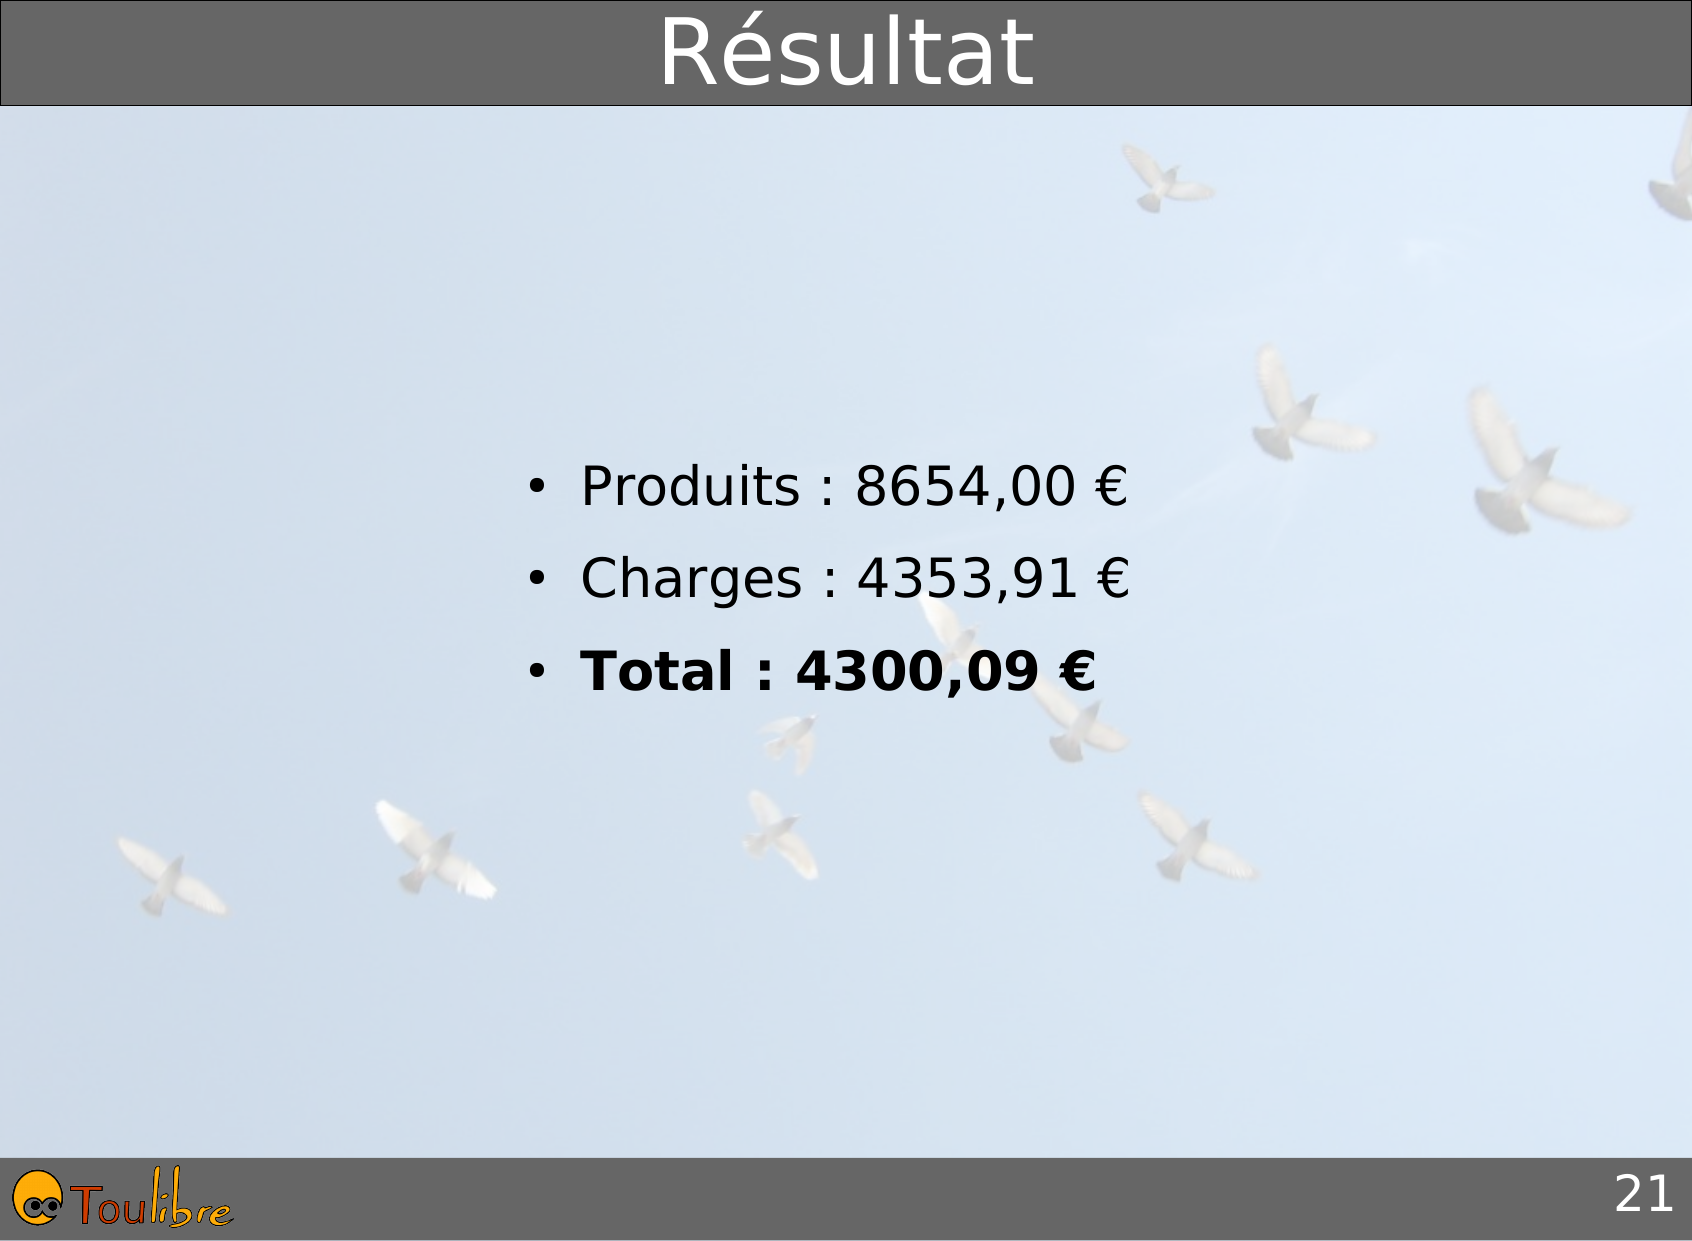

# Résultat
Produits : 8654,00 €
Charges : 4353,91 €
Total : 4300,09 €